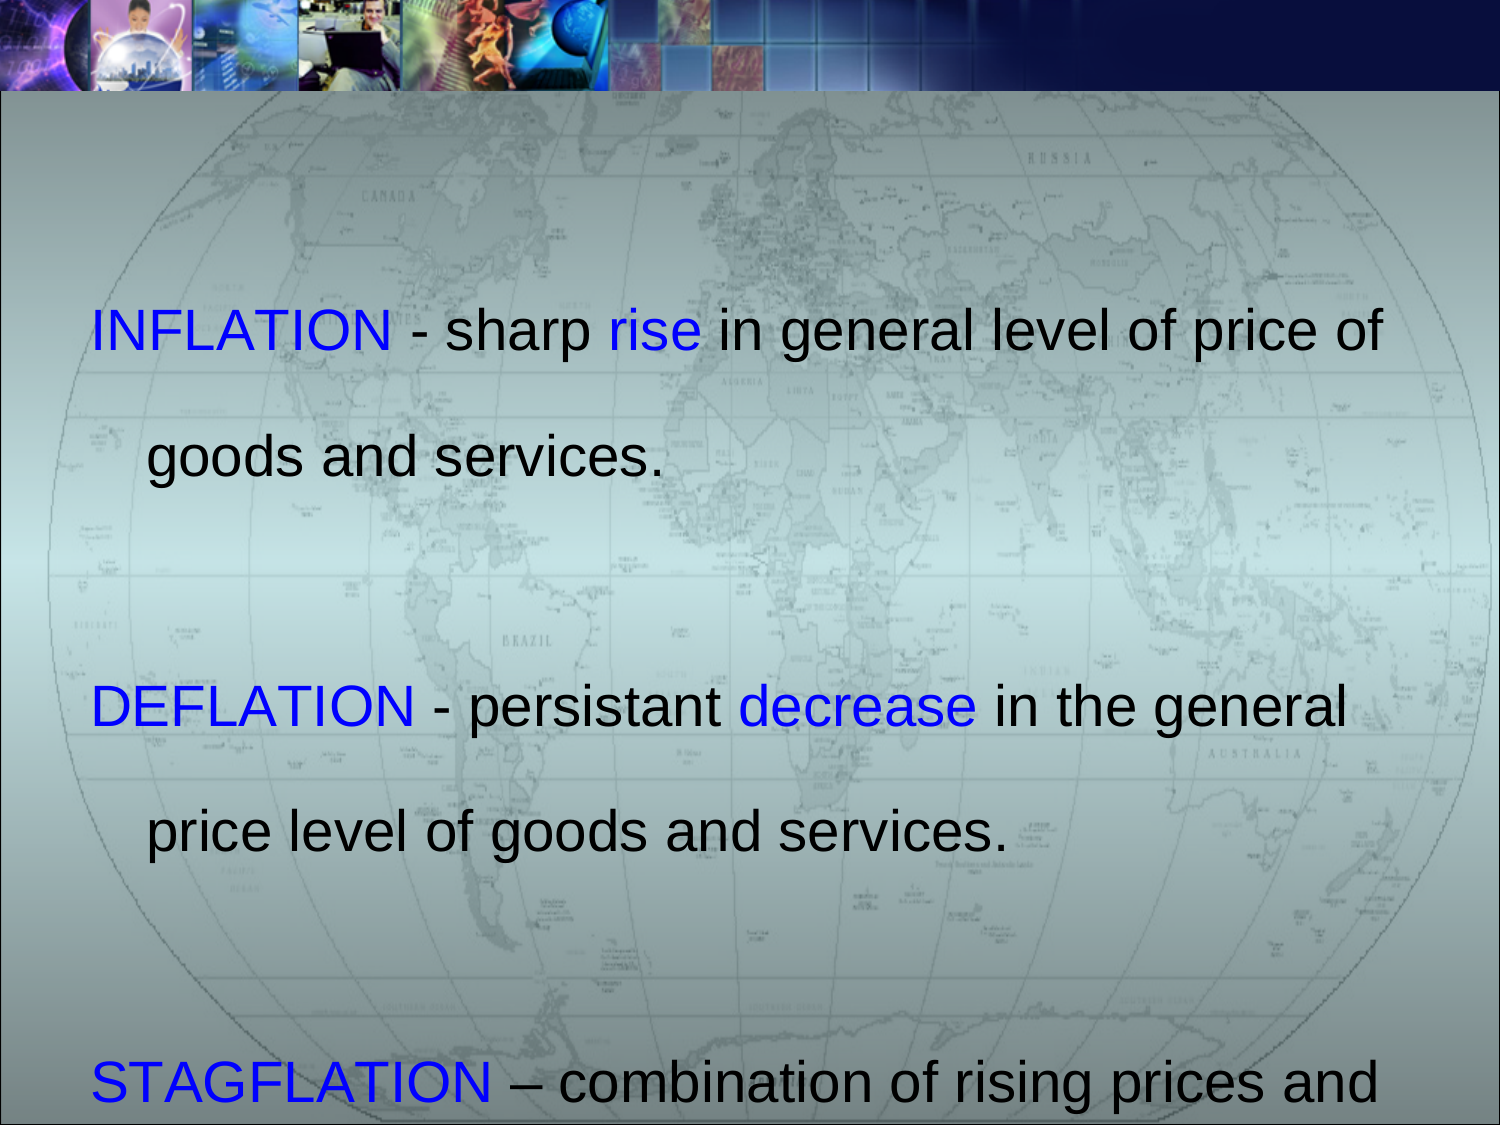

# ATTRIBUTES OF RECESSION
INFLATION - sharp rise in general level of price of goods and services.
DEFLATION - persistant decrease in the general price level of goods and services.
STAGFLATION – combination of rising prices and stagnant economic growth.
ECONOMIC DEPRESSION – severe or prolonged recession.